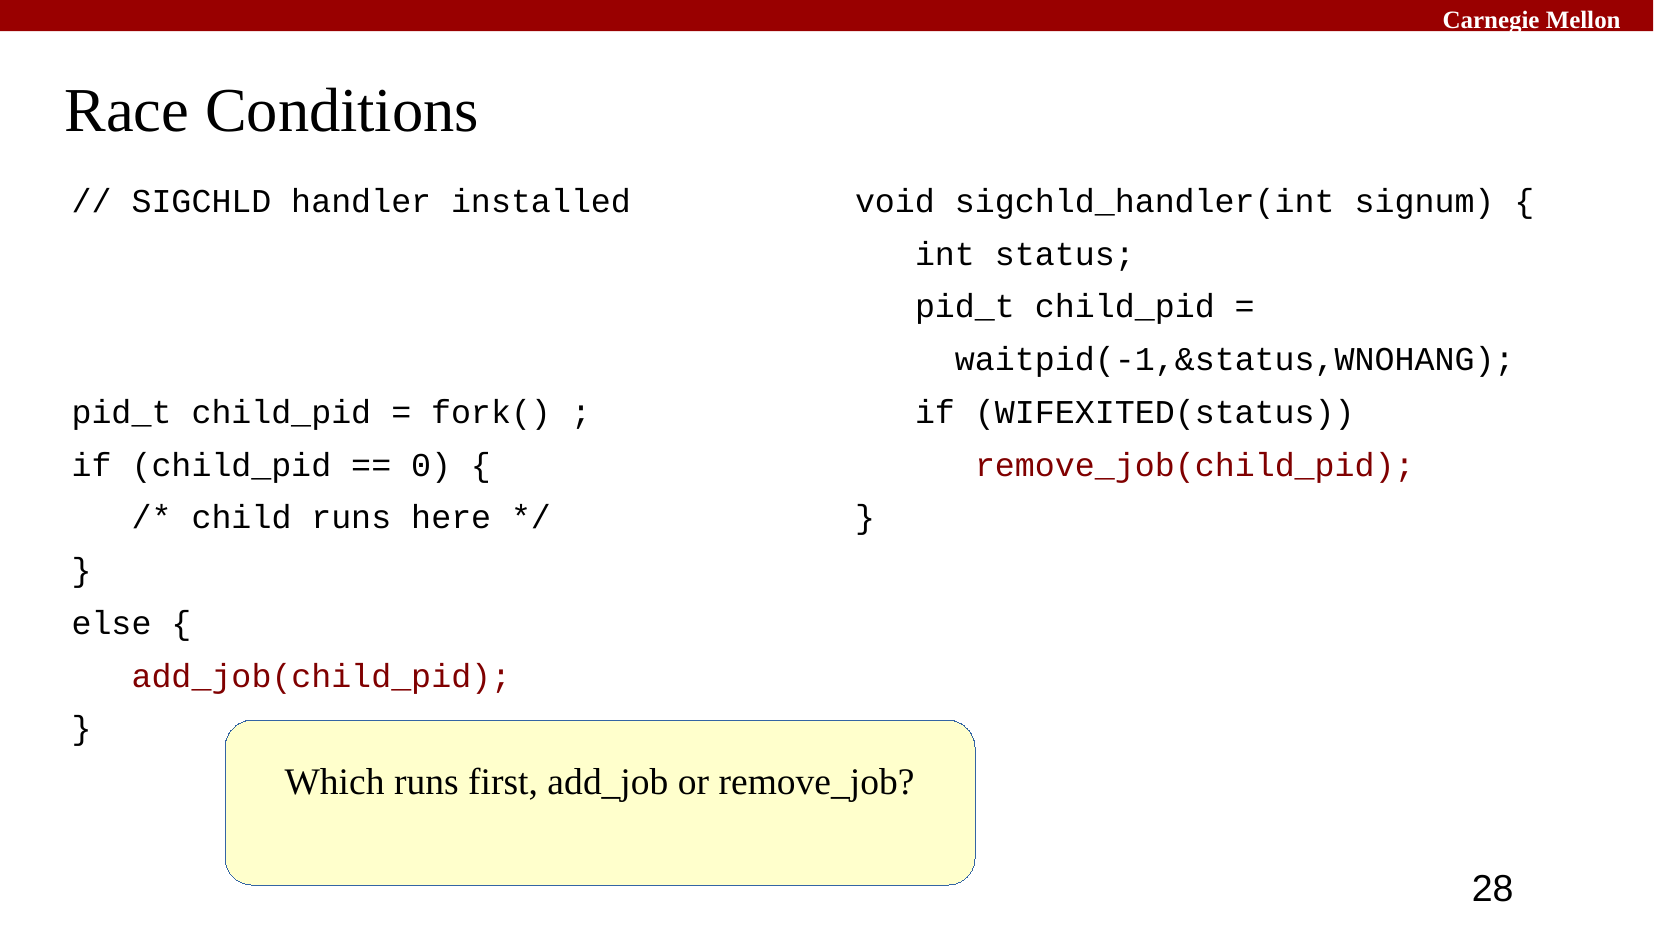

# Race Conditions
// SIGCHLD handler installed
pid_t child_pid = fork() ;
if (child_pid == 0) {
 /* child runs here */
}
else {
 add_job(child_pid);
}
void sigchld_handler(int signum) {
 int status;
 pid_t child_pid =
 waitpid(-1,&status,WNOHANG);
 if (WIFEXITED(status))
 remove_job(child_pid);
}
Which runs first, add_job or remove_job?